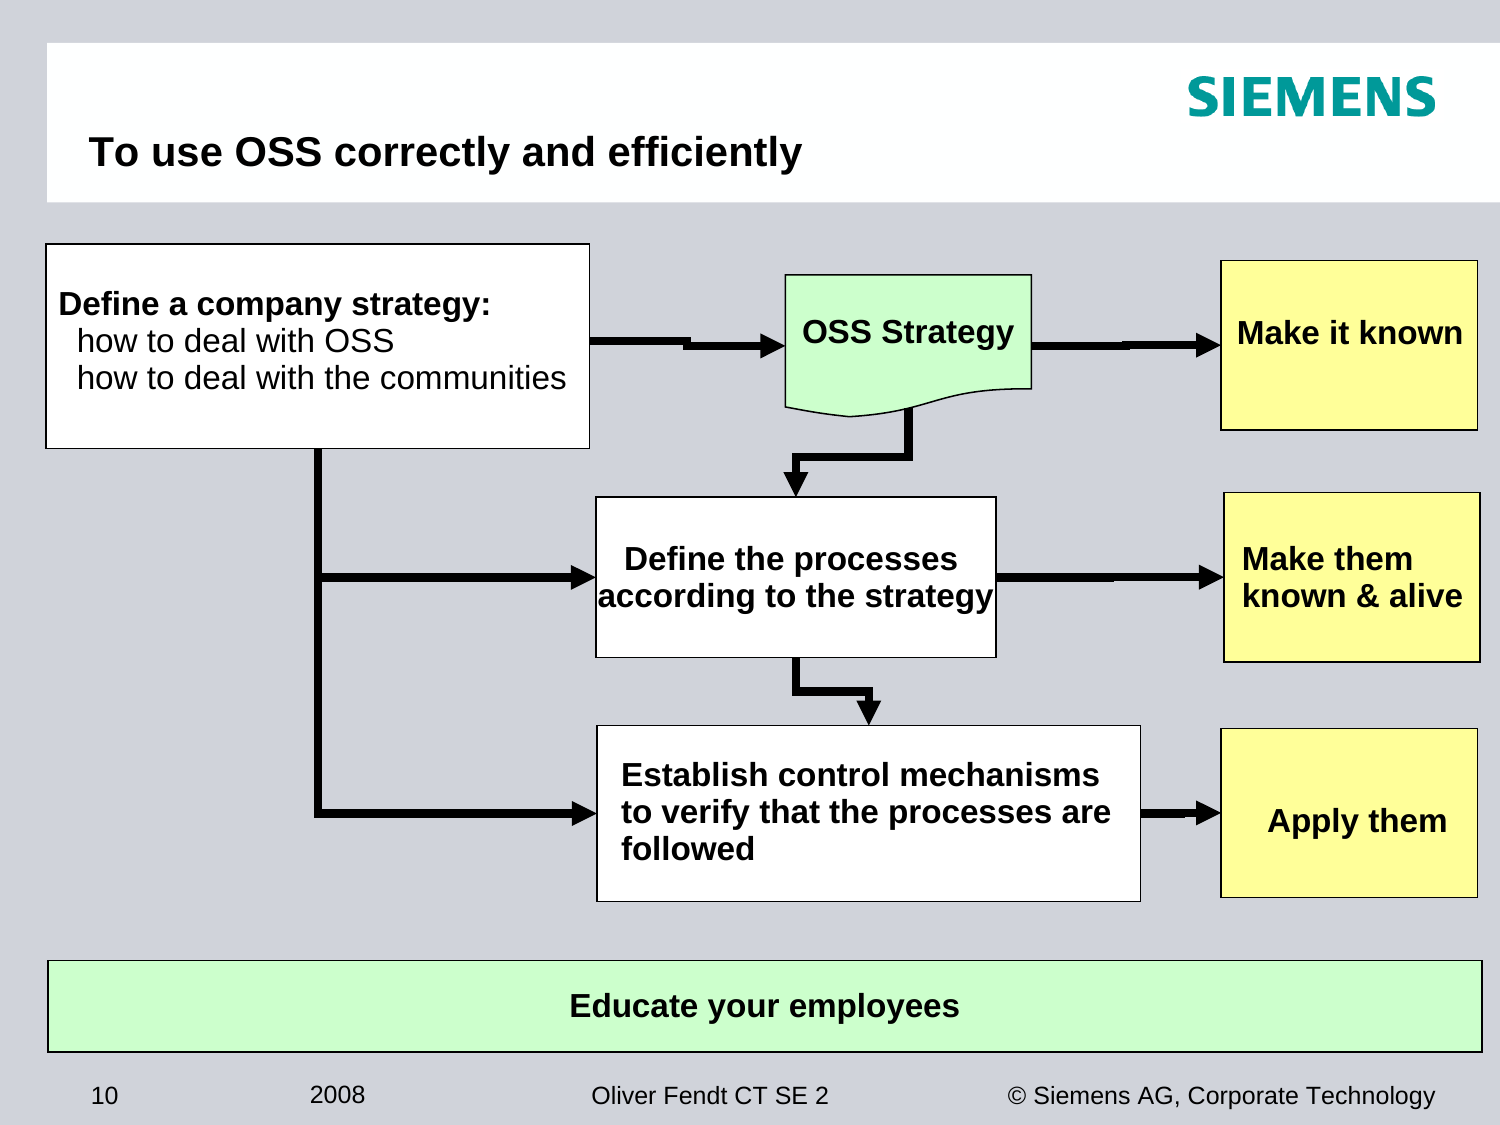

# To use OSS correctly and efficiently
OSS Strategy
Define a company strategy:
 how to deal with OSS
 how to deal with the communities
Make it known
Define the processes
according to the strategy
Make them
known & alive
Establish control mechanisms
to verify that the processes are followed
Apply them
Educate your employees